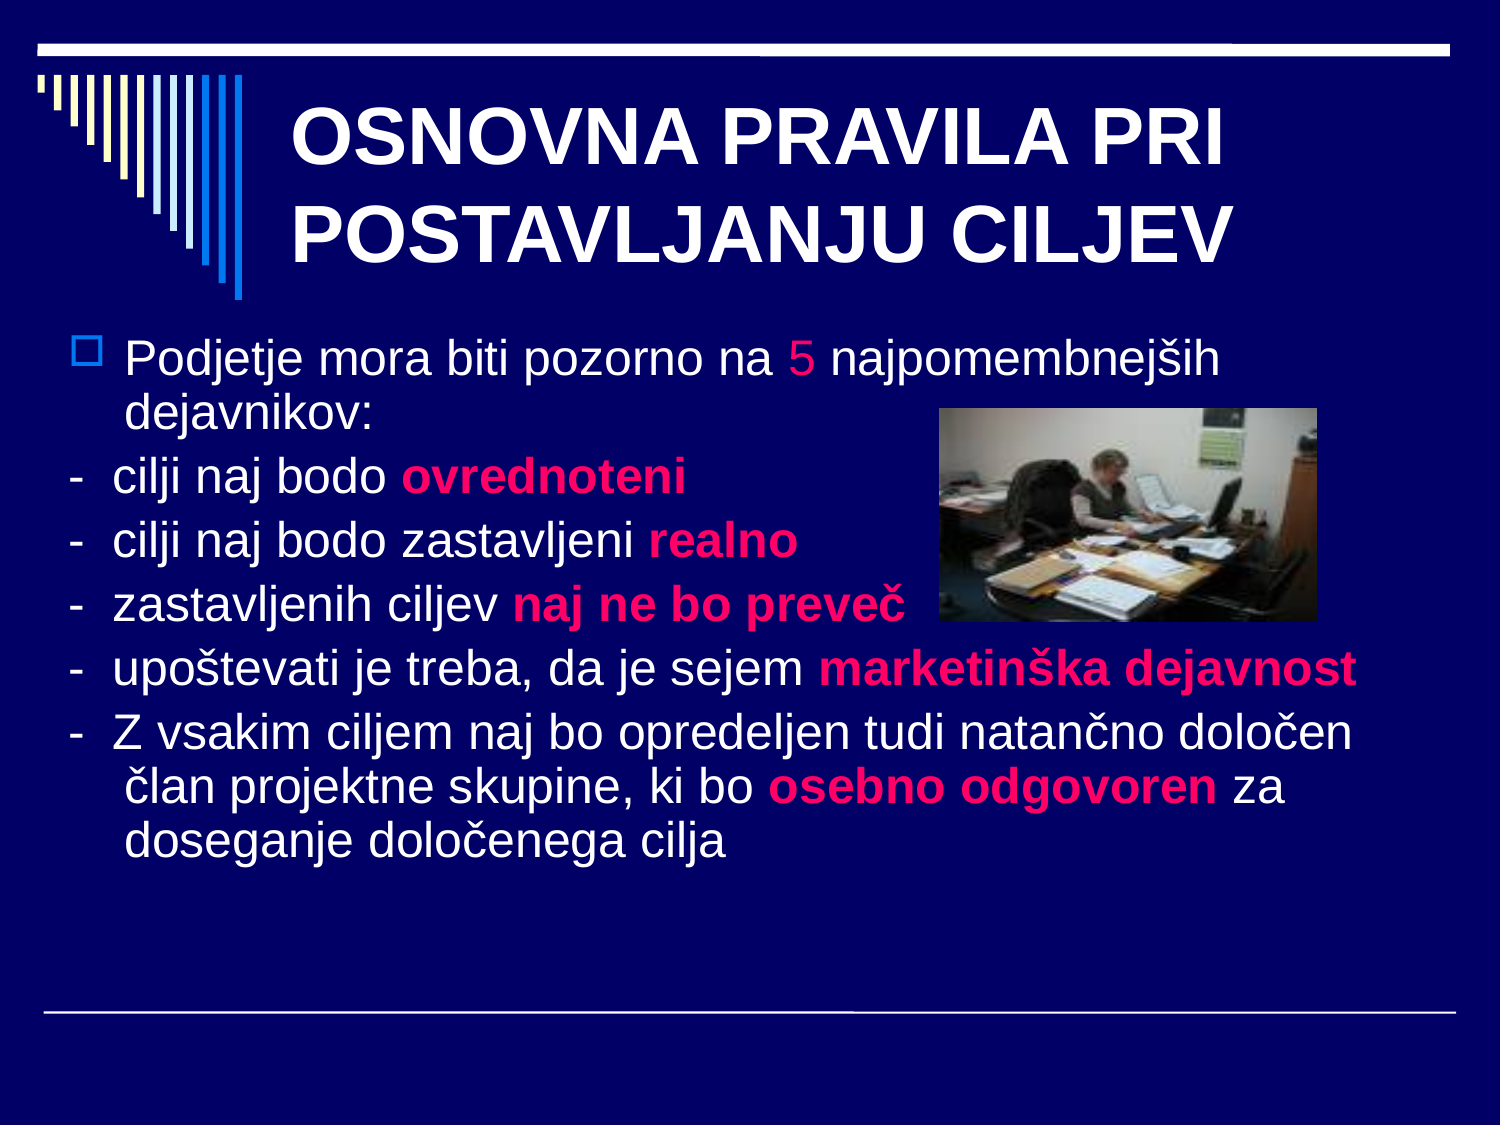

# OSNOVNA PRAVILA PRI POSTAVLJANJU CILJEV
Podjetje mora biti pozorno na 5 najpomembnejših dejavnikov:
- cilji naj bodo ovrednoteni
- cilji naj bodo zastavljeni realno
- zastavljenih ciljev naj ne bo preveč
- upoštevati je treba, da je sejem marketinška dejavnost
- Z vsakim ciljem naj bo opredeljen tudi natančno določen član projektne skupine, ki bo osebno odgovoren za doseganje določenega cilja